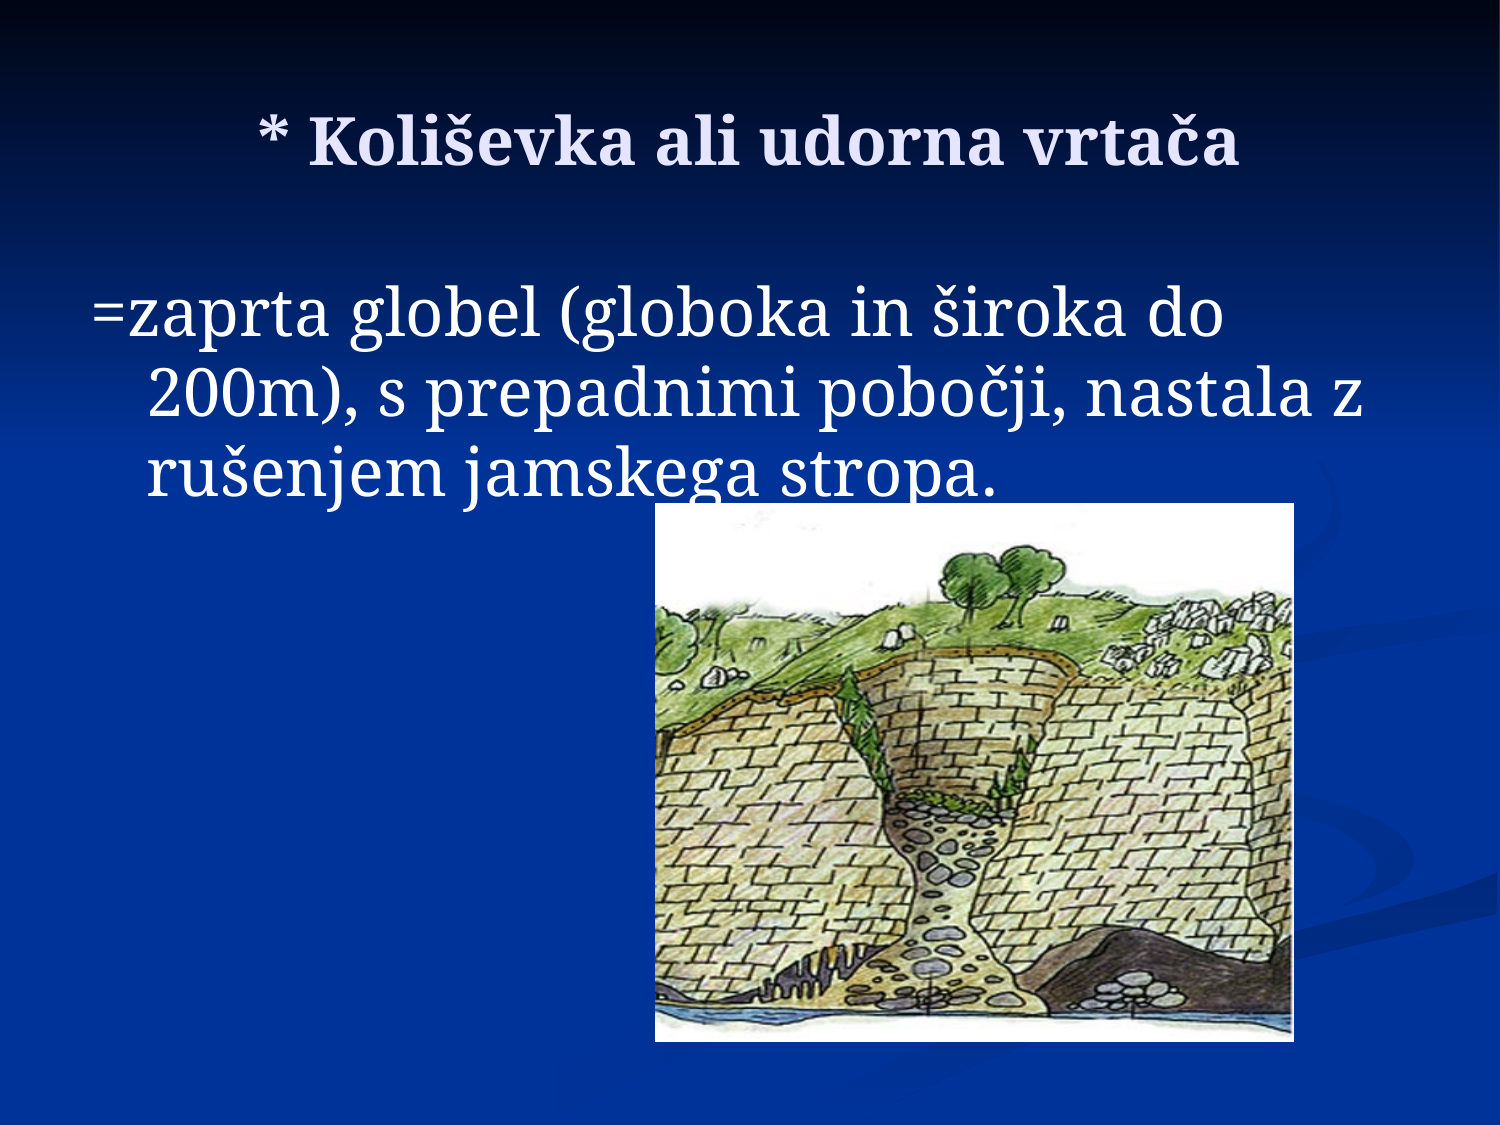

# * Koliševka ali udorna vrtača
=zaprta globel (globoka in široka do 200m), s prepadnimi pobočji, nastala z rušenjem jamskega stropa.